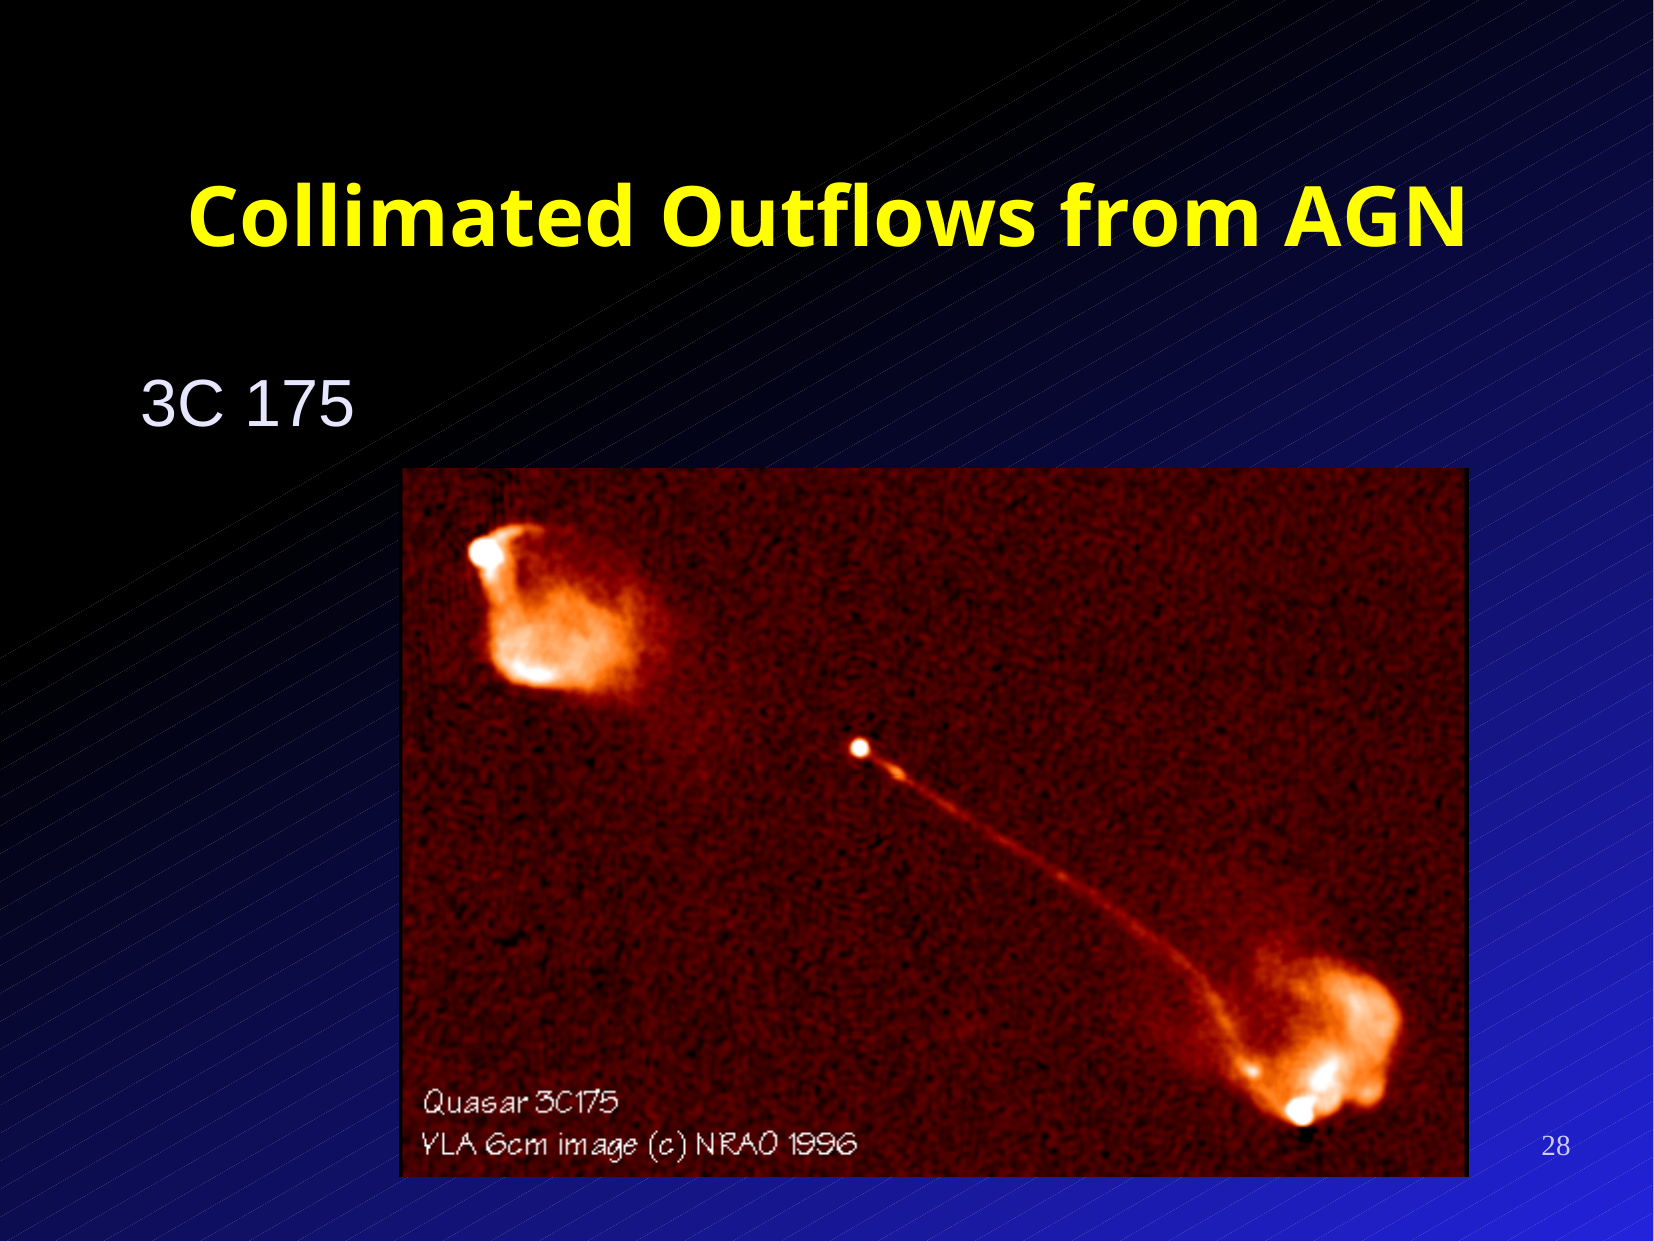

# Collimated Outflows from AGN
3C 175
28